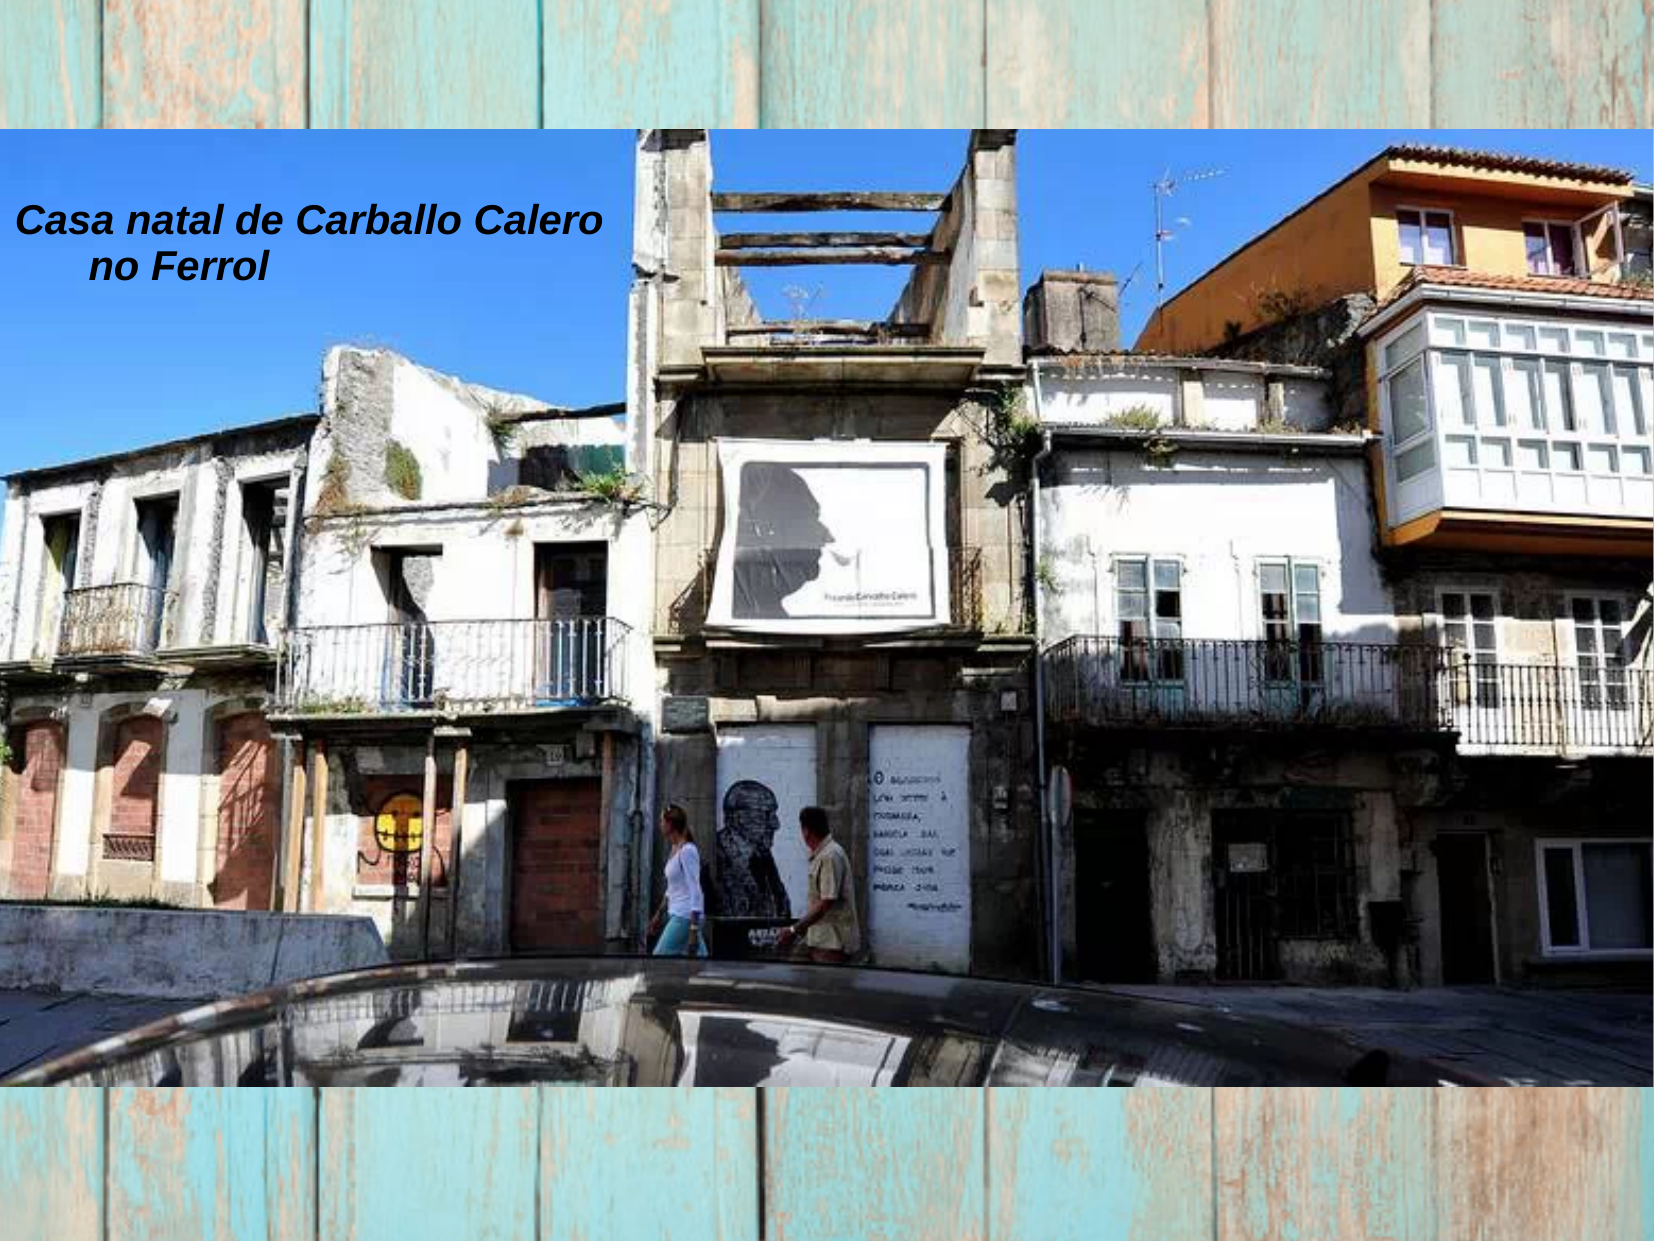

Casa natal de Carballo Calero
	no Ferrol